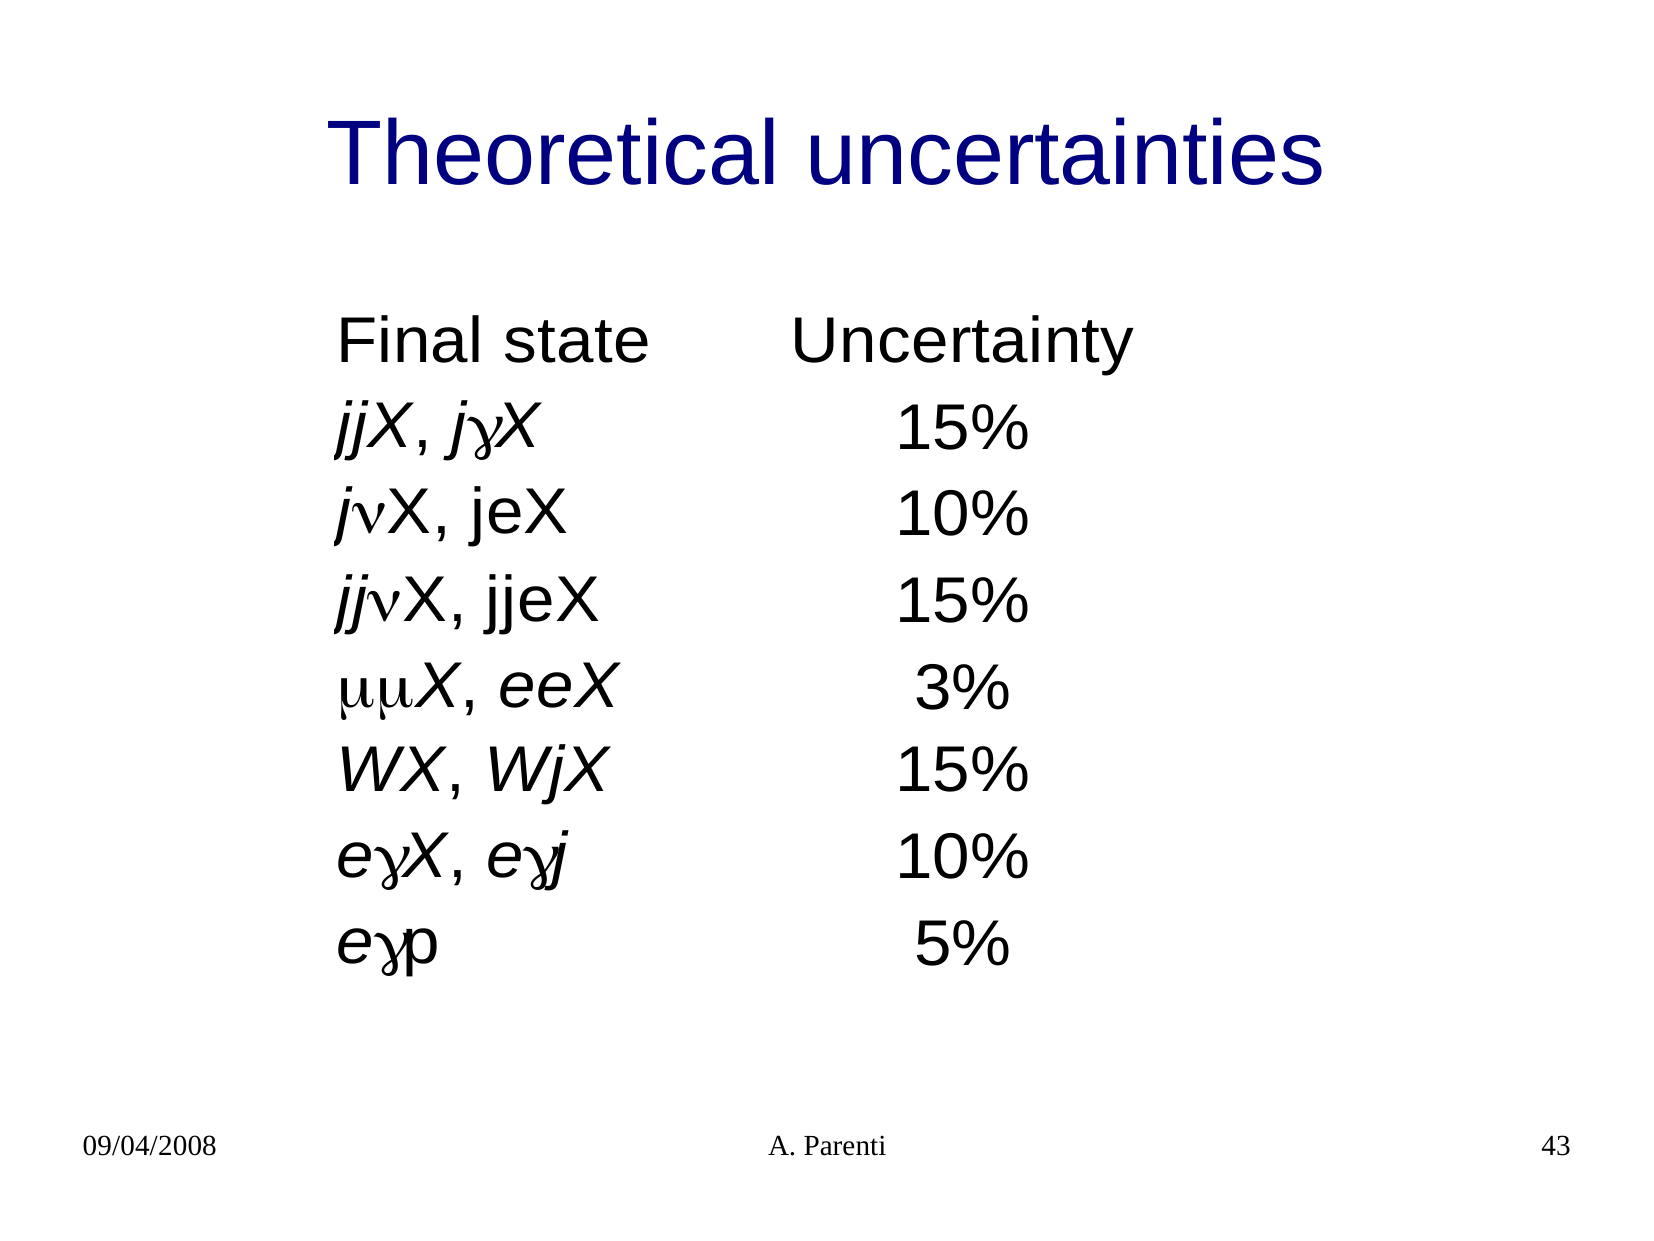

# Theoretical uncertainties
09/04/2008
A. Parenti
43